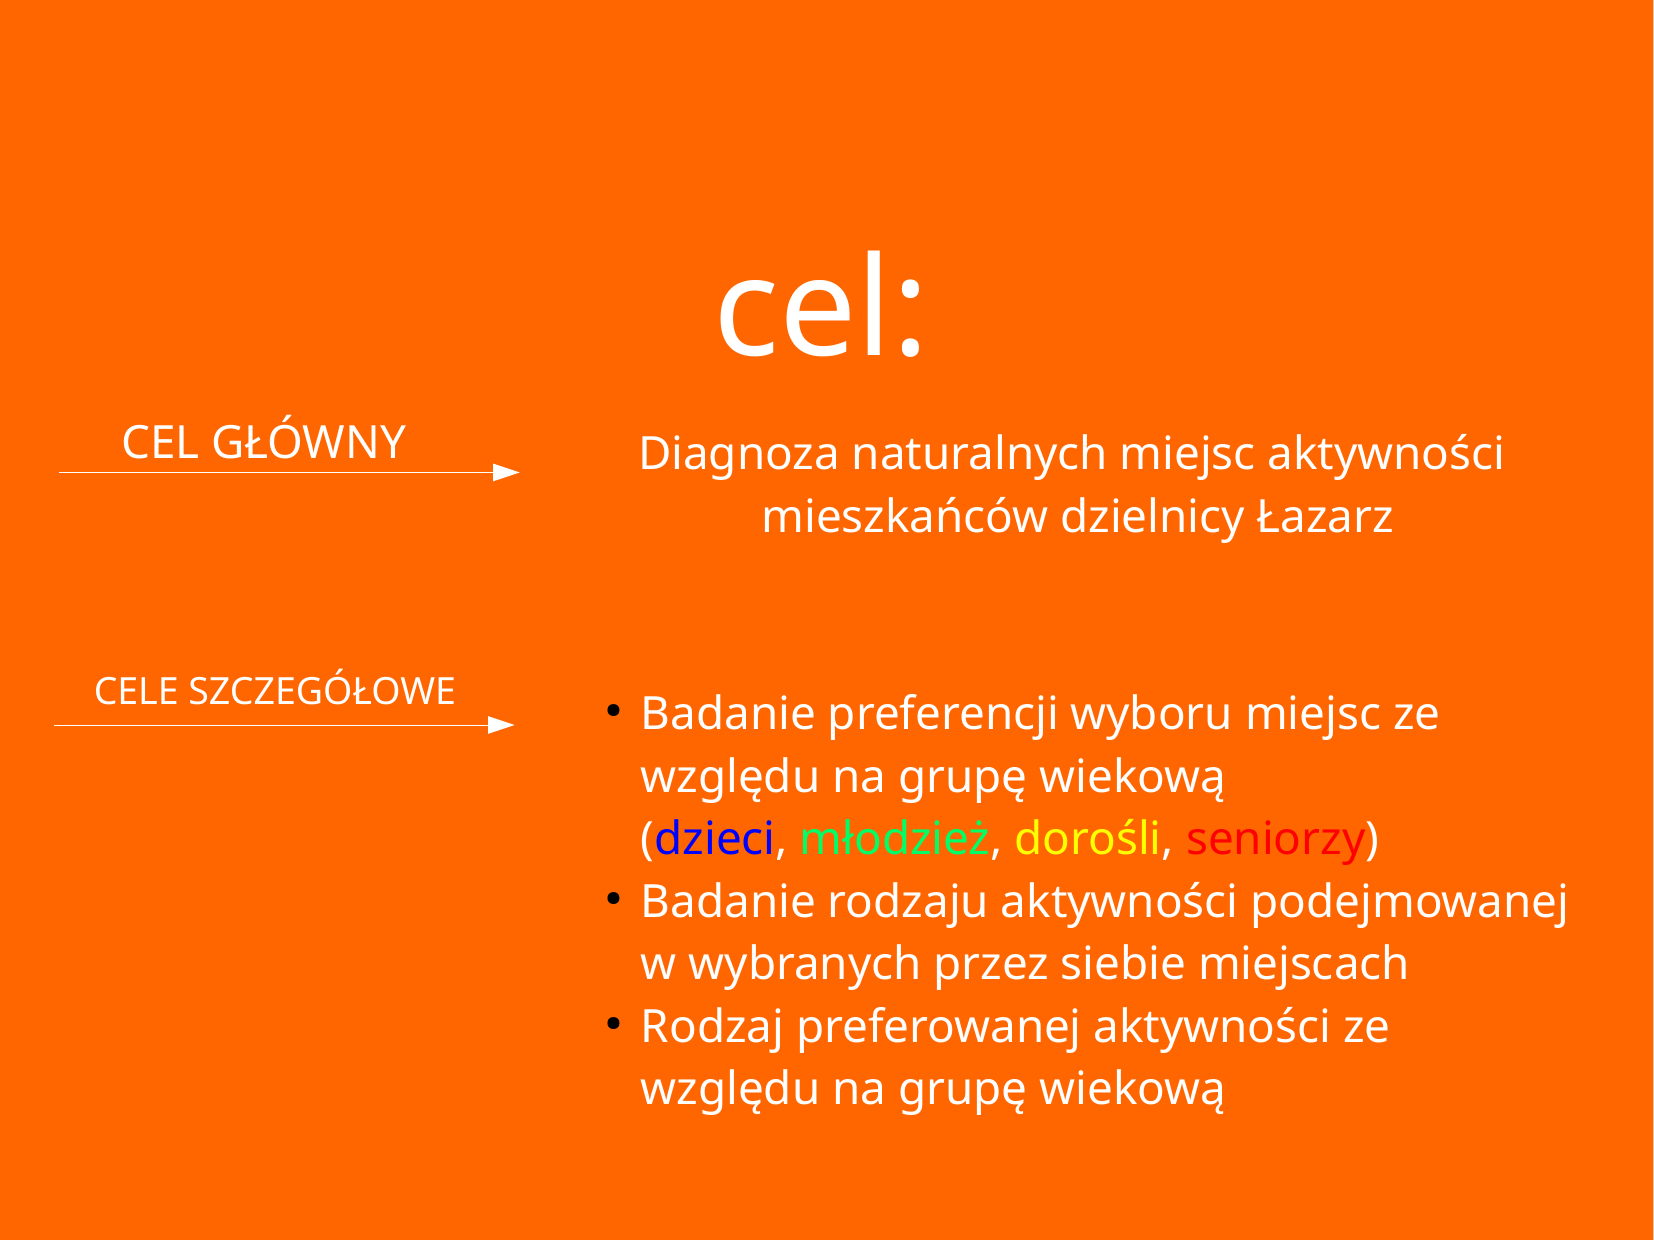

cel:
CEL GŁÓWNY
Diagnoza naturalnych miejsc aktywności
mieszkańców dzielnicy Łazarz
CELE SZCZEGÓŁOWE
Badanie preferencji wyboru miejsc ze względu na grupę wiekową
(dzieci, młodzież, dorośli, seniorzy)
Badanie rodzaju aktywności podejmowanej w wybranych przez siebie miejscach
Rodzaj preferowanej aktywności ze względu na grupę wiekową